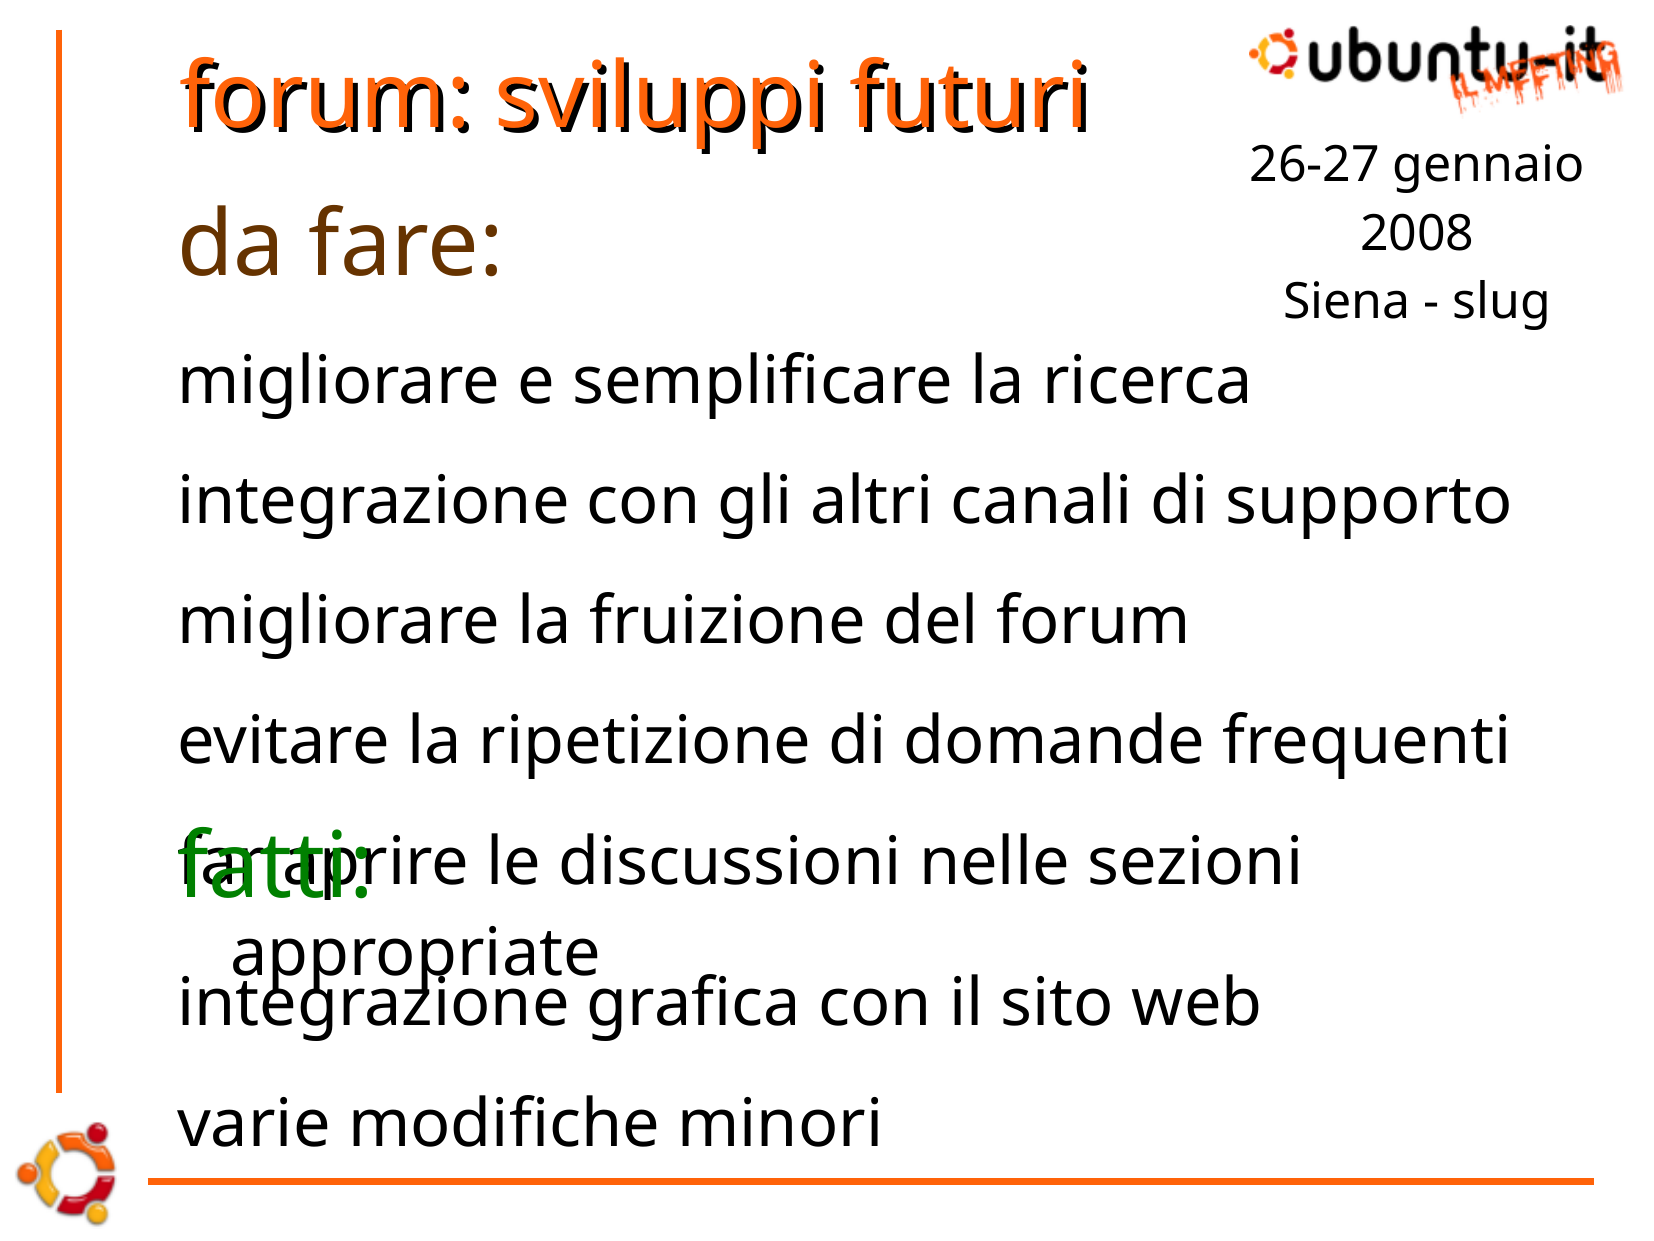

forum: sviluppi futuri
26-27 gennaio 2008
Siena - slug
# da fare:
migliorare e semplificare la ricerca
integrazione con gli altri canali di supporto
migliorare la fruizione del forum
evitare la ripetizione di domande frequenti
far aprire le discussioni nelle sezioni appropriate
fatti:
integrazione grafica con il sito web
varie modifiche minori